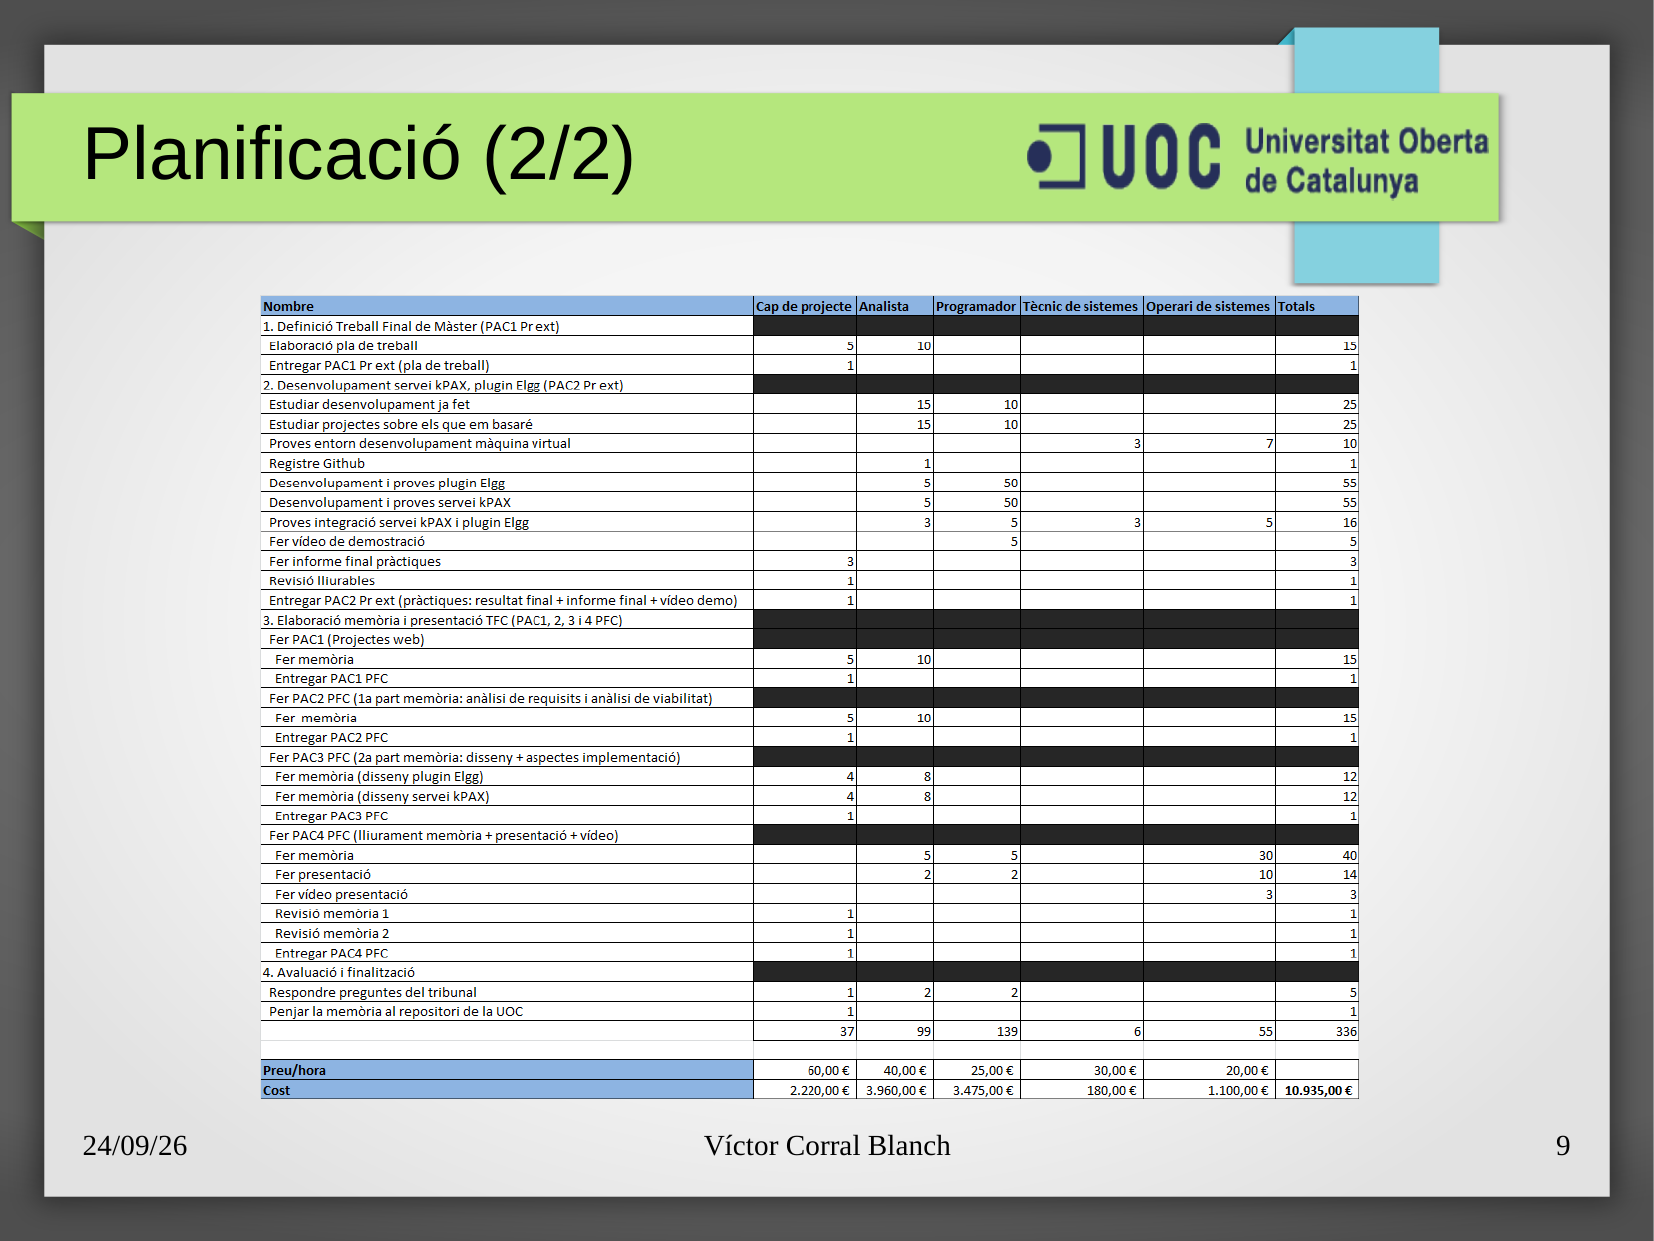

# Planificació (2/2)
Víctor Corral Blanch
9